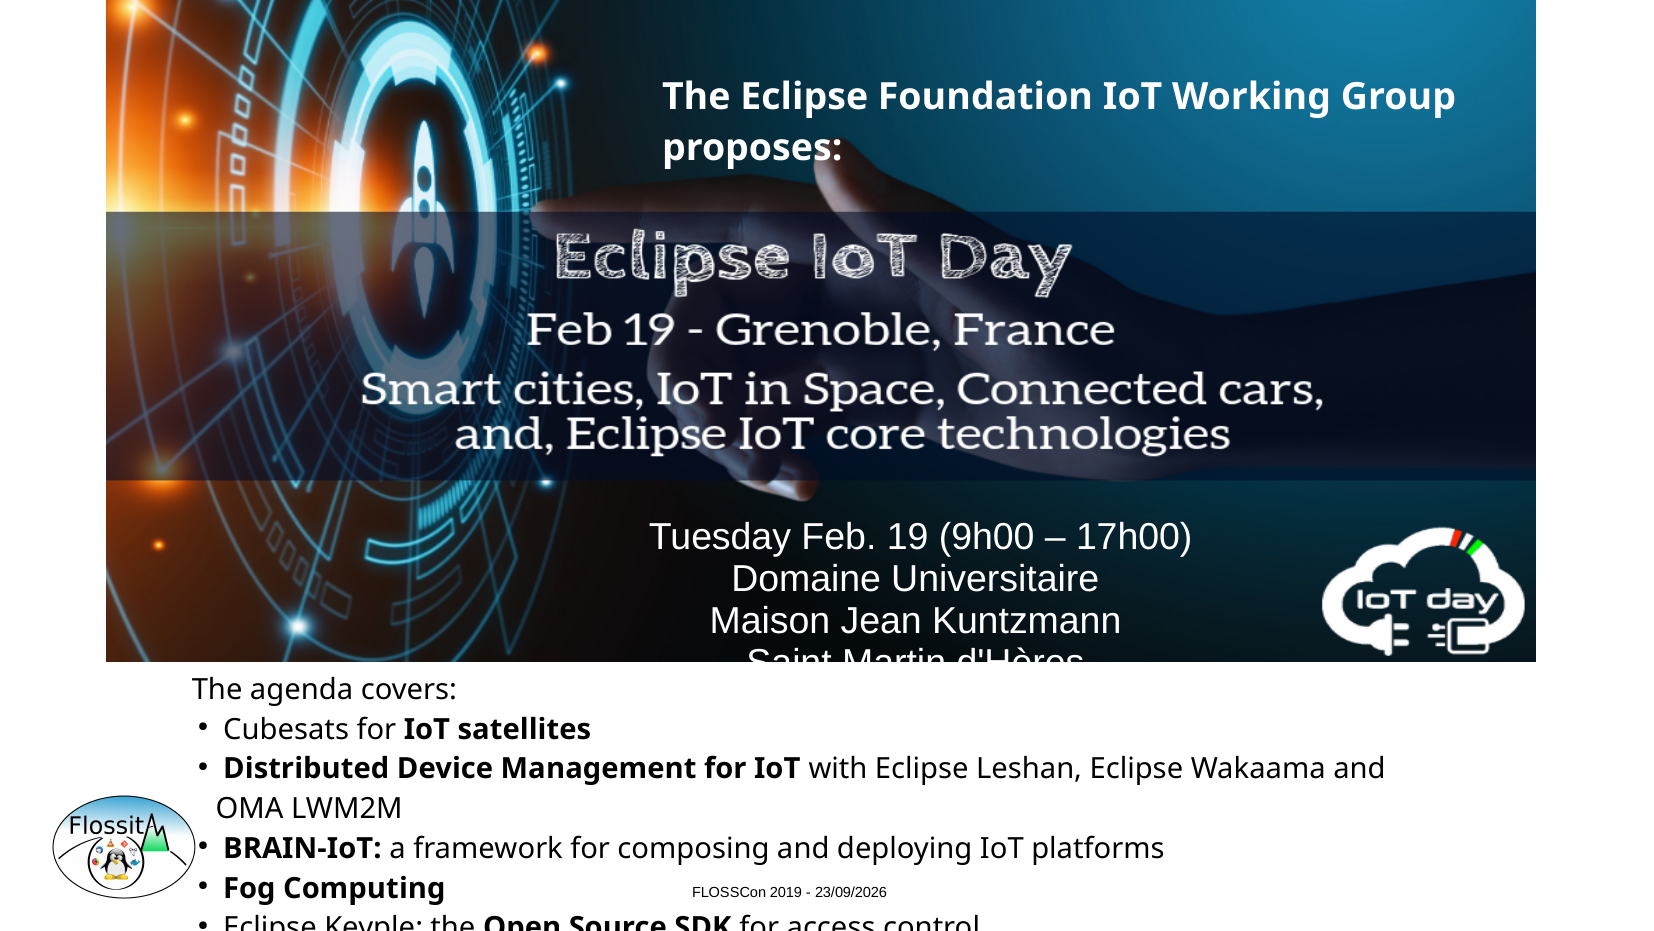

#
The Eclipse Foundation IoT Working Group proposes:
 Tuesday Feb. 19 (9h00 – 17h00)
Domaine Universitaire
Maison Jean Kuntzmann
Saint Martin d'Hères
The agenda covers:
 Cubesats for IoT satellites
 Distributed Device Management for IoT with Eclipse Leshan, Eclipse Wakaama and
OMA LWM2M
 BRAIN-IoT: a framework for composing and deploying IoT platforms
 Fog Computing
 Eclipse Keyple: the Open Source SDK for access control
 Connected Vehicle with Eclipse Kuksa